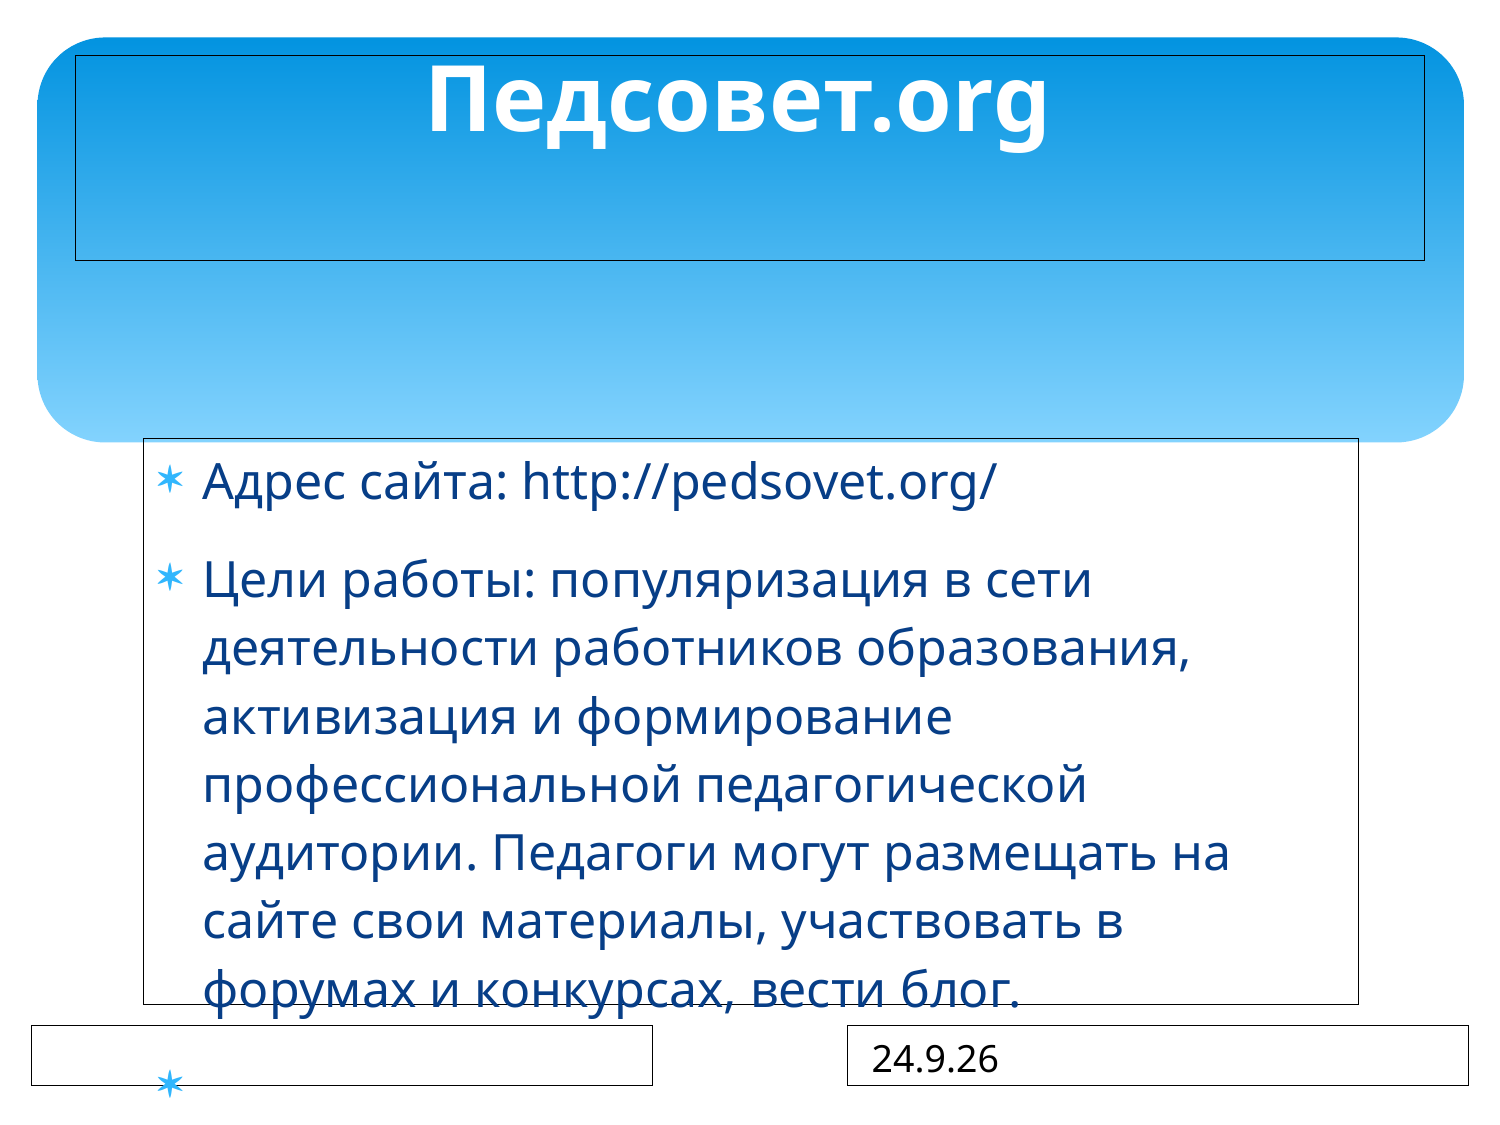

Педсовет.org
# Адрес сайта: http://pedsovet.org/
Цели работы: популяризация в сети деятельности работников образования, активизация и формирование профессиональной педагогической аудитории. Педагоги могут размещать на сайте свои материалы, участвовать в форумах и конкурсах, вести блог.